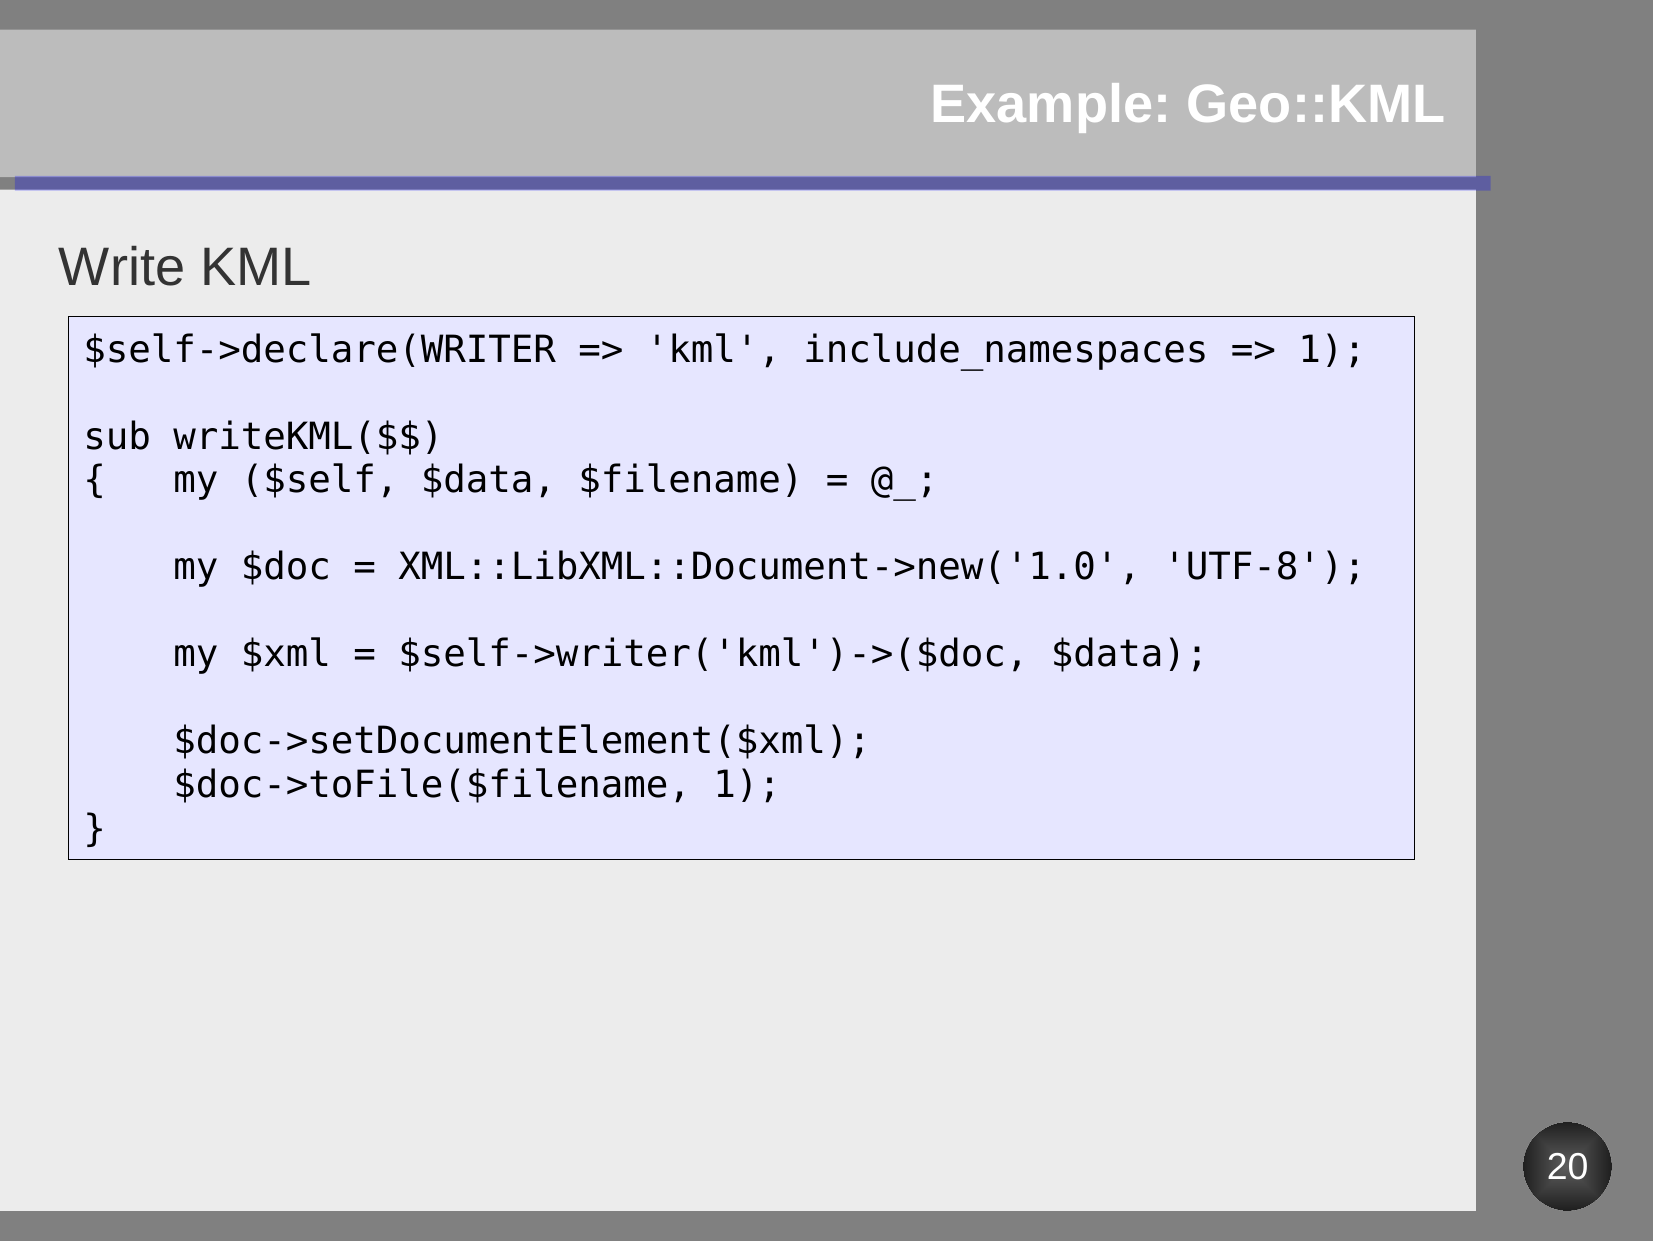

# Example: Geo::KML
Write KML
$self->declare(WRITER => 'kml', include_namespaces => 1);
sub writeKML($$)
{ my ($self, $data, $filename) = @_;
 my $doc = XML::LibXML::Document->new('1.0', 'UTF-8');
 my $xml = $self->writer('kml')->($doc, $data);
 $doc->setDocumentElement($xml);
 $doc->toFile($filename, 1);
}